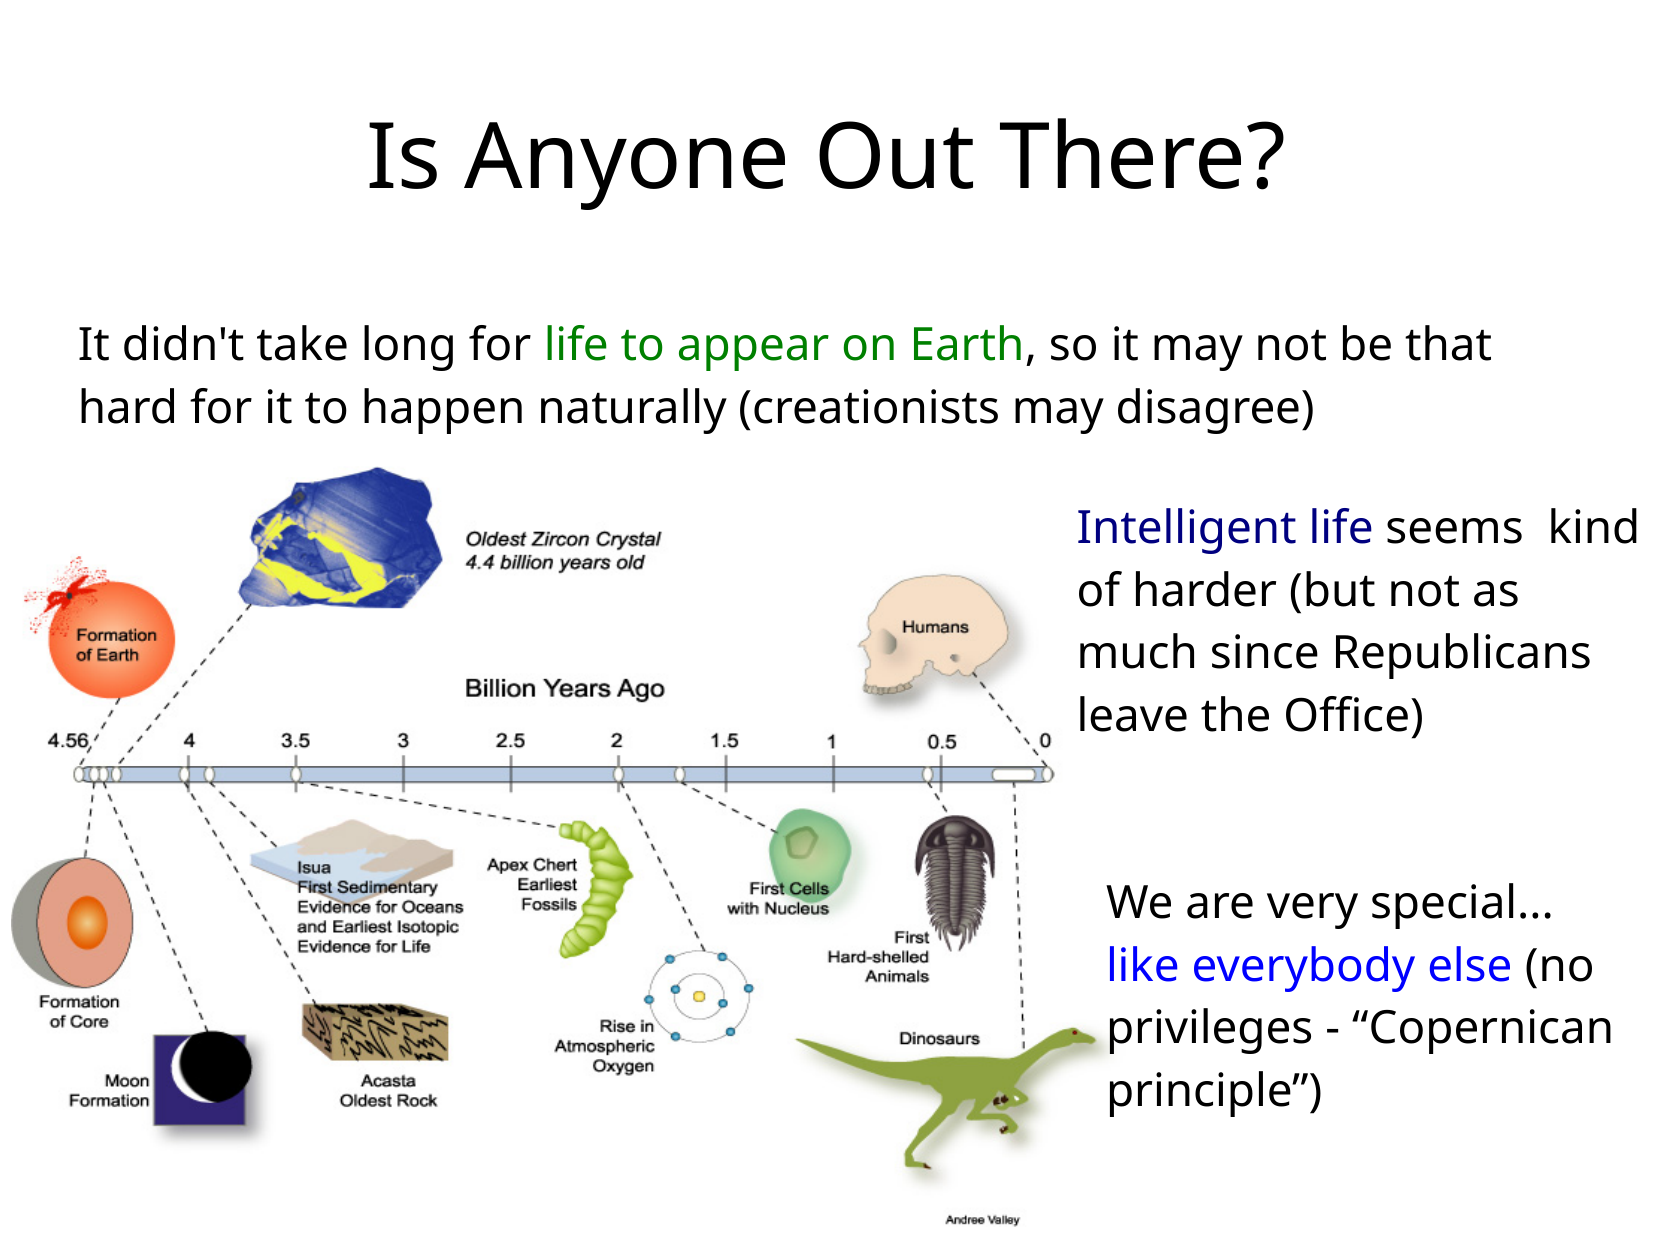

# Is Anyone Out There?
It didn't take long for life to appear on Earth, so it may not be that hard for it to happen naturally (creationists may disagree)
Intelligent life seems kind of harder (but not as much since Republicans leave the Office)
We are very special...
like everybody else (no privileges - “Copernican principle”)